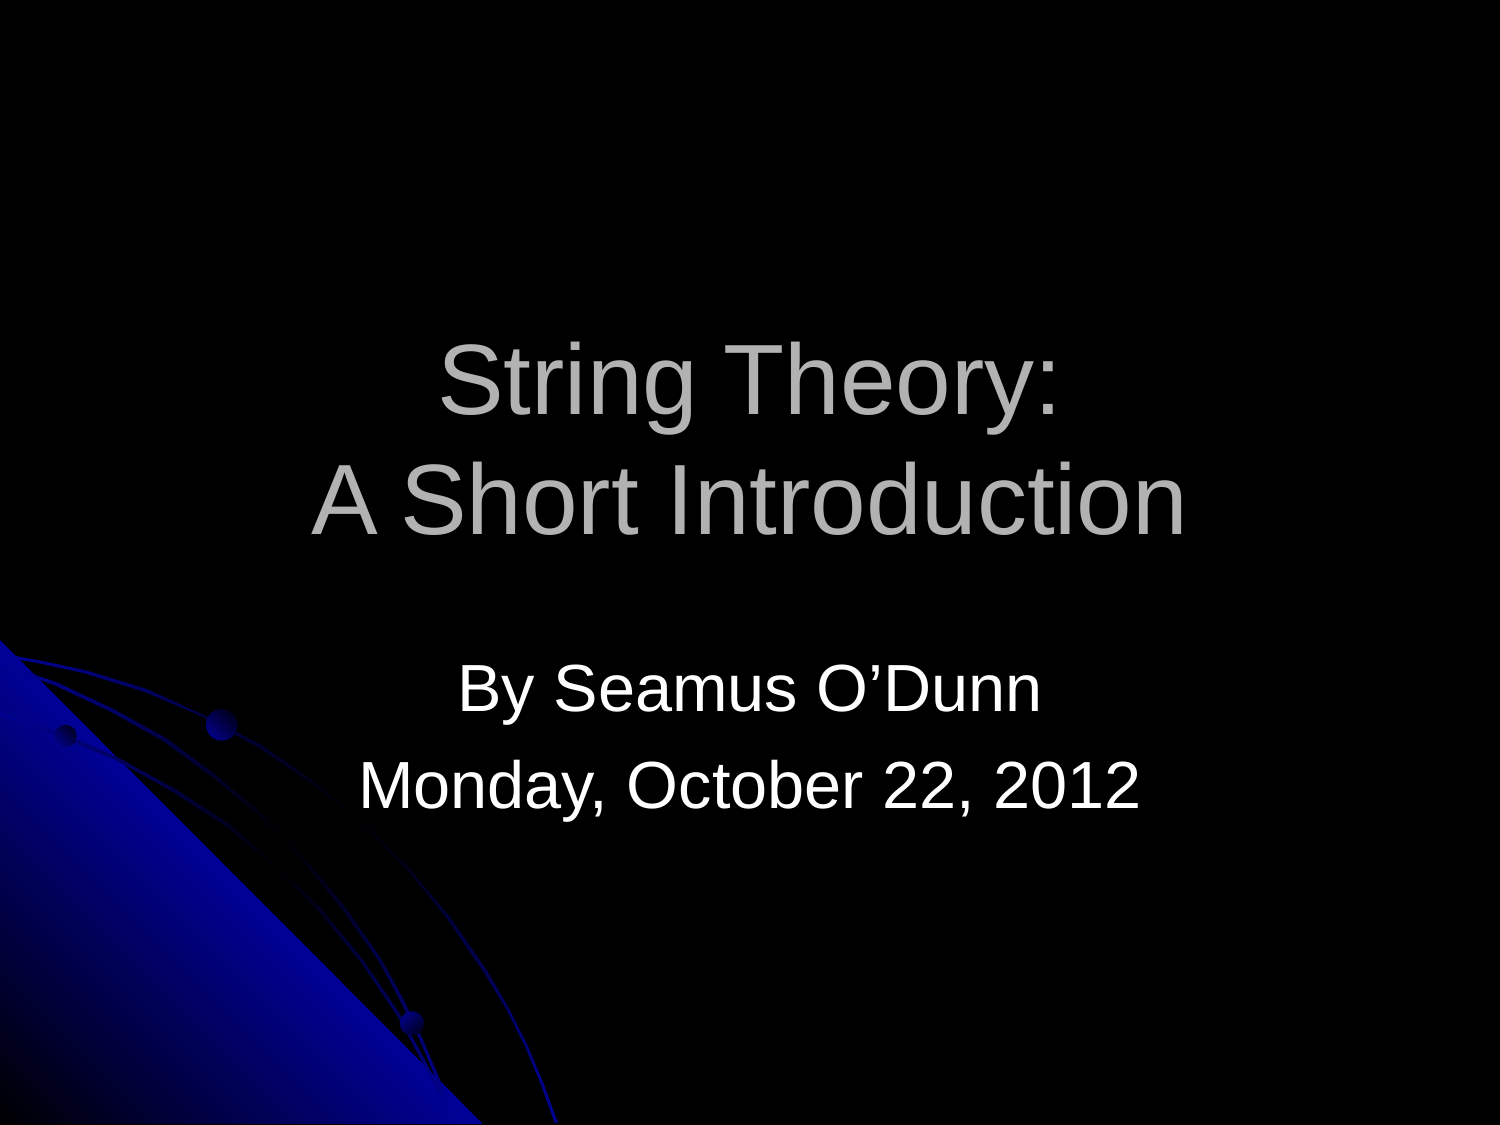

# String Theory: A Short Introduction
By Seamus O’Dunn
Monday, October 22, 2012